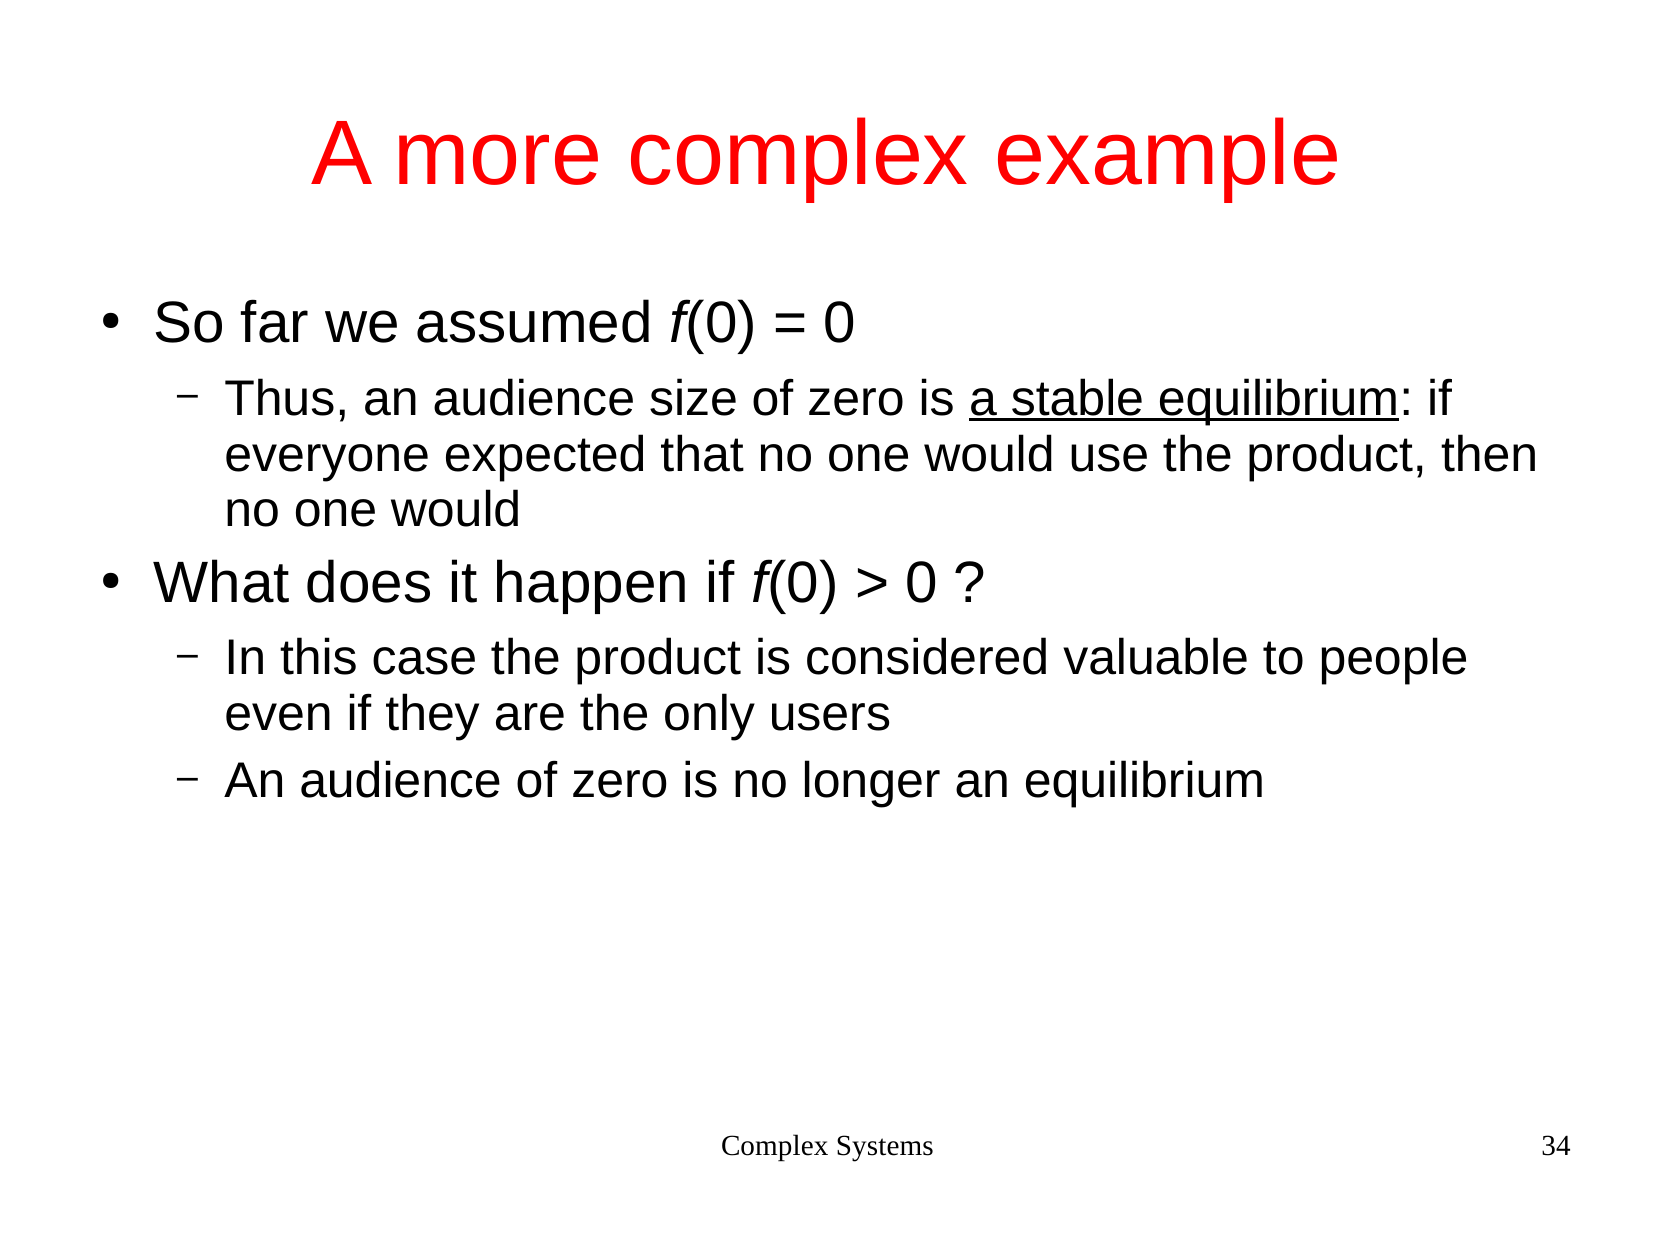

# A more complex example
So far we assumed f(0) = 0
Thus, an audience size of zero is a stable equilibrium: if everyone expected that no one would use the product, then no one would
What does it happen if f(0) > 0 ?
In this case the product is considered valuable to people even if they are the only users
An audience of zero is no longer an equilibrium
Complex Systems
34